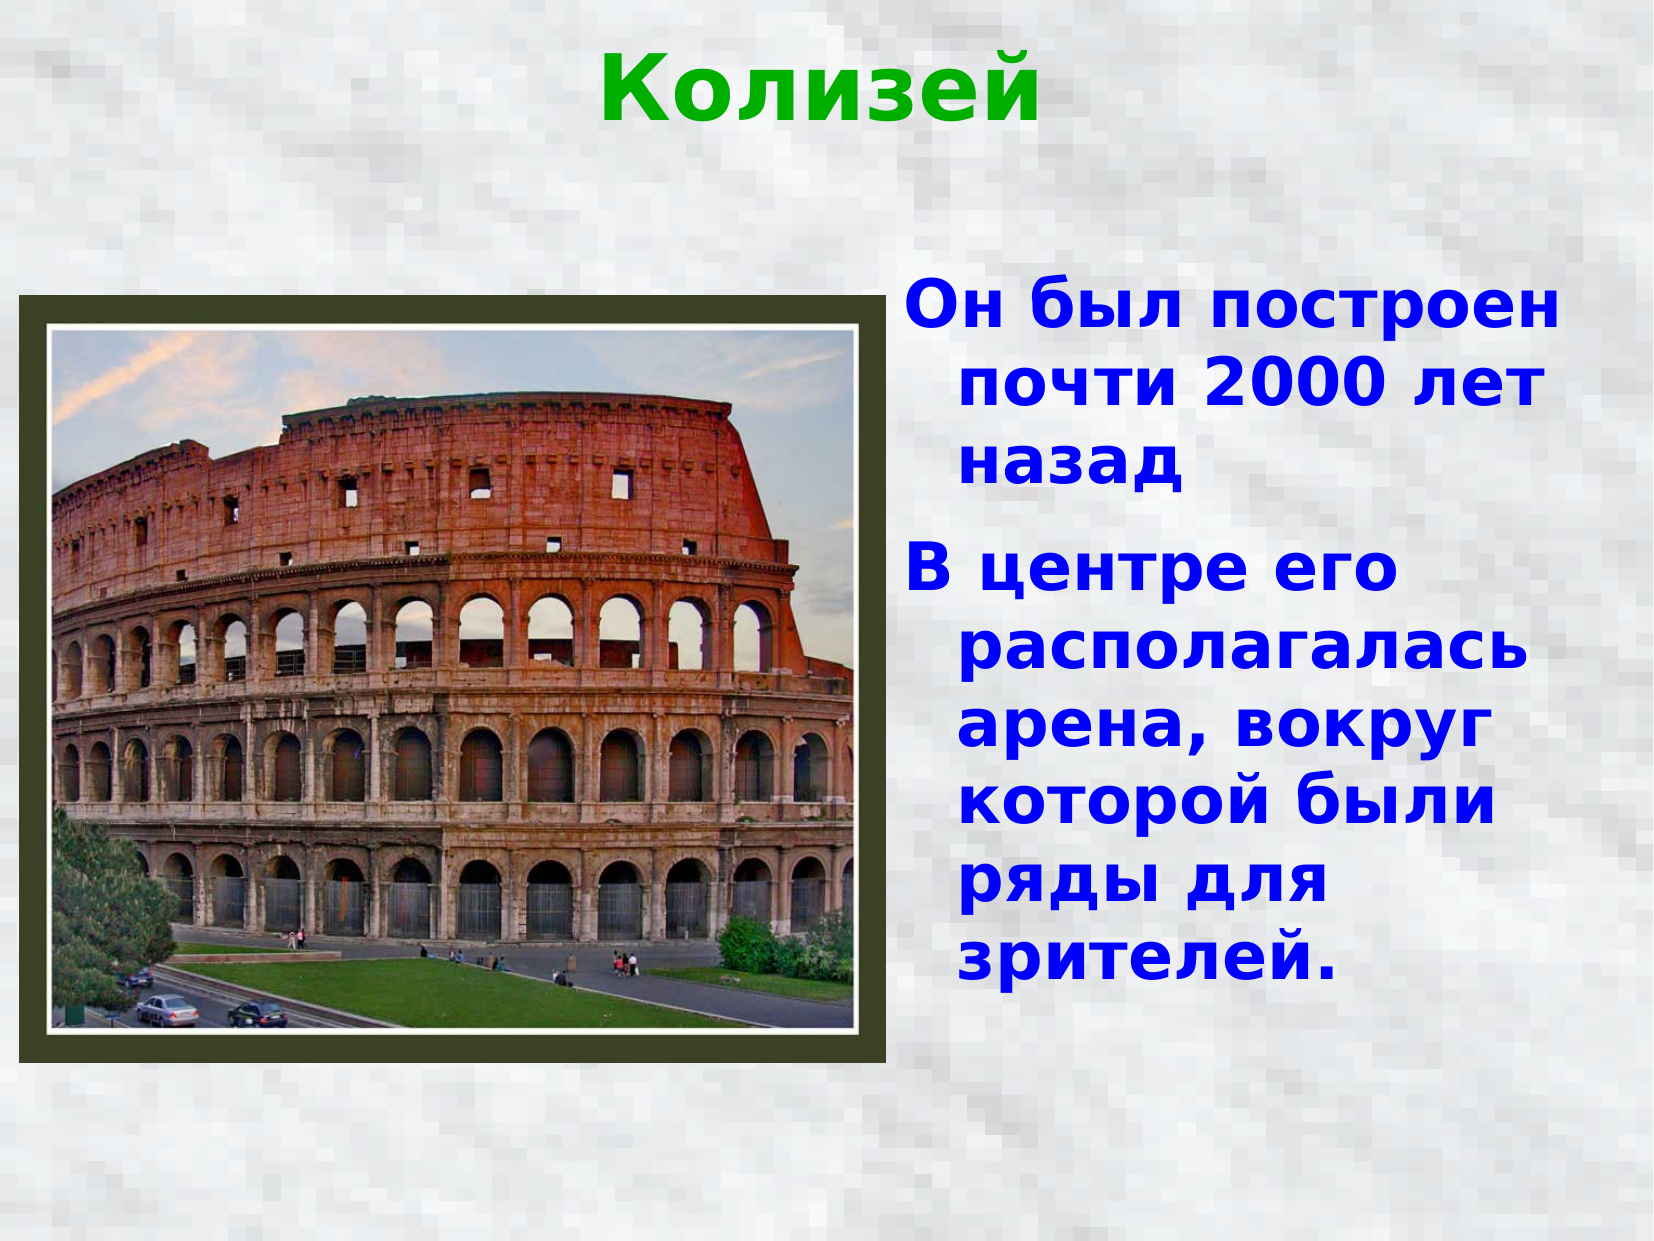

# Колизей
Он был построен почти 2000 лет назад
В центре его располагалась арена, вокруг которой были ряды для зрителей.